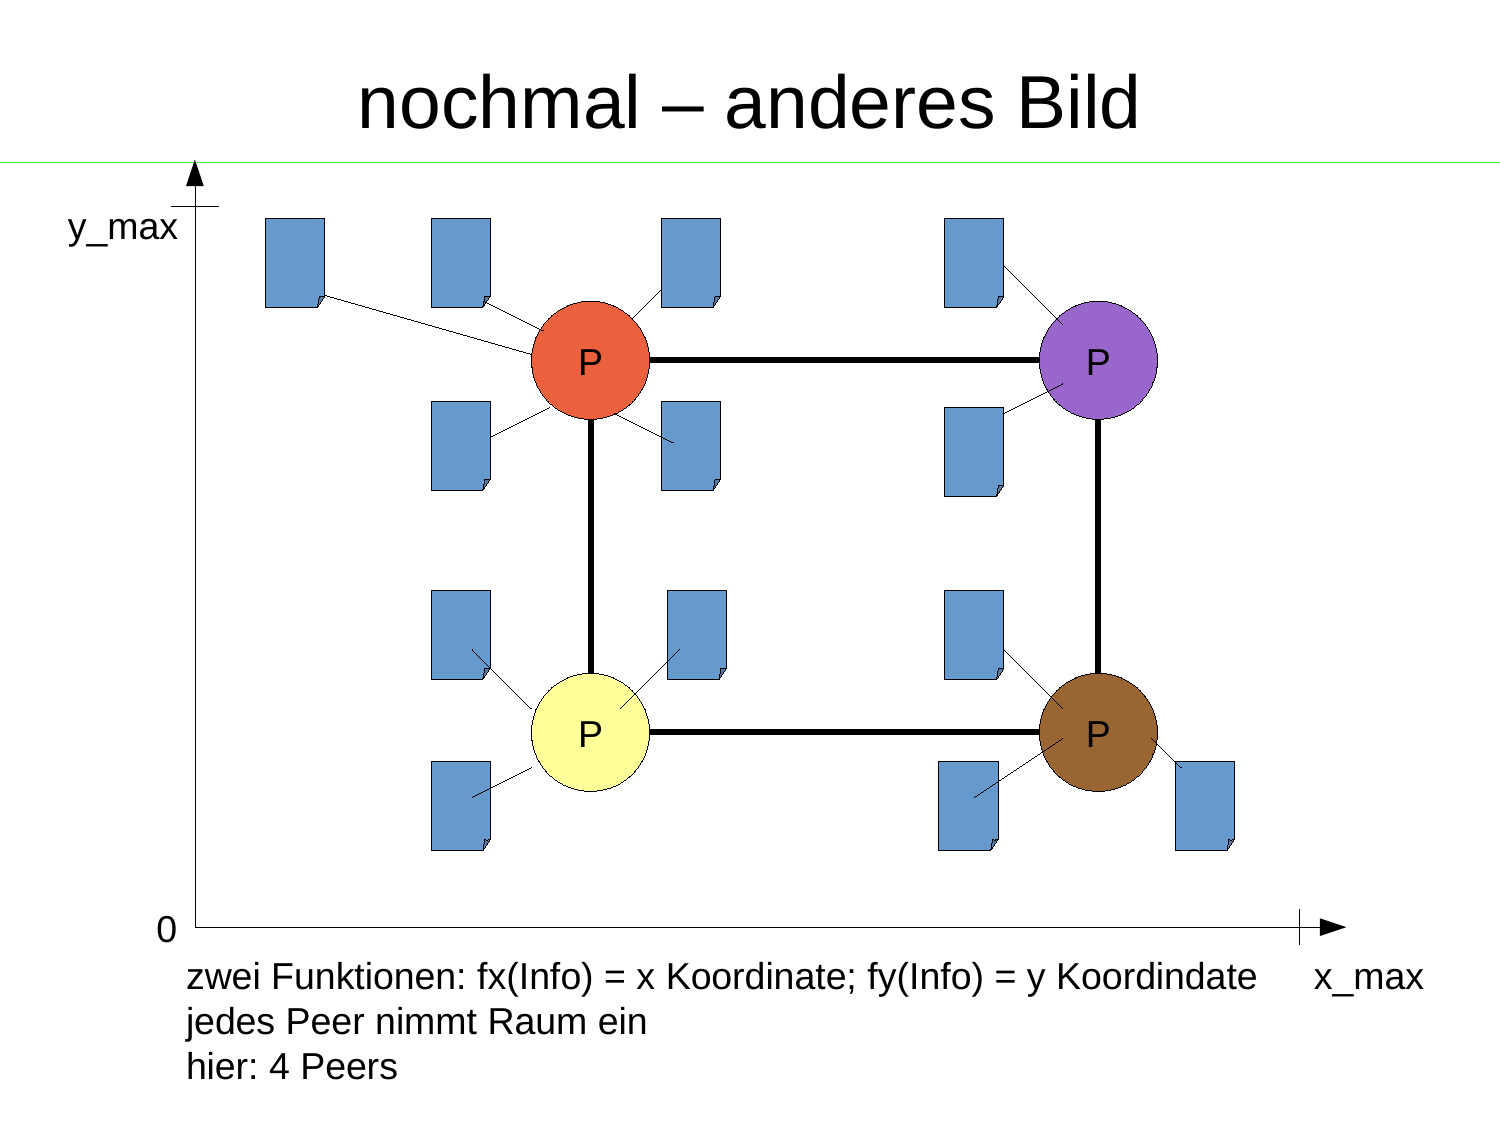

# nochmal – anderes Bild
y_max
P
P
P
P
0
zwei Funktionen: fx(Info) = x Koordinate; fy(Info) = y Koordindate
jedes Peer nimmt Raum ein
hier: 4 Peers
x_max